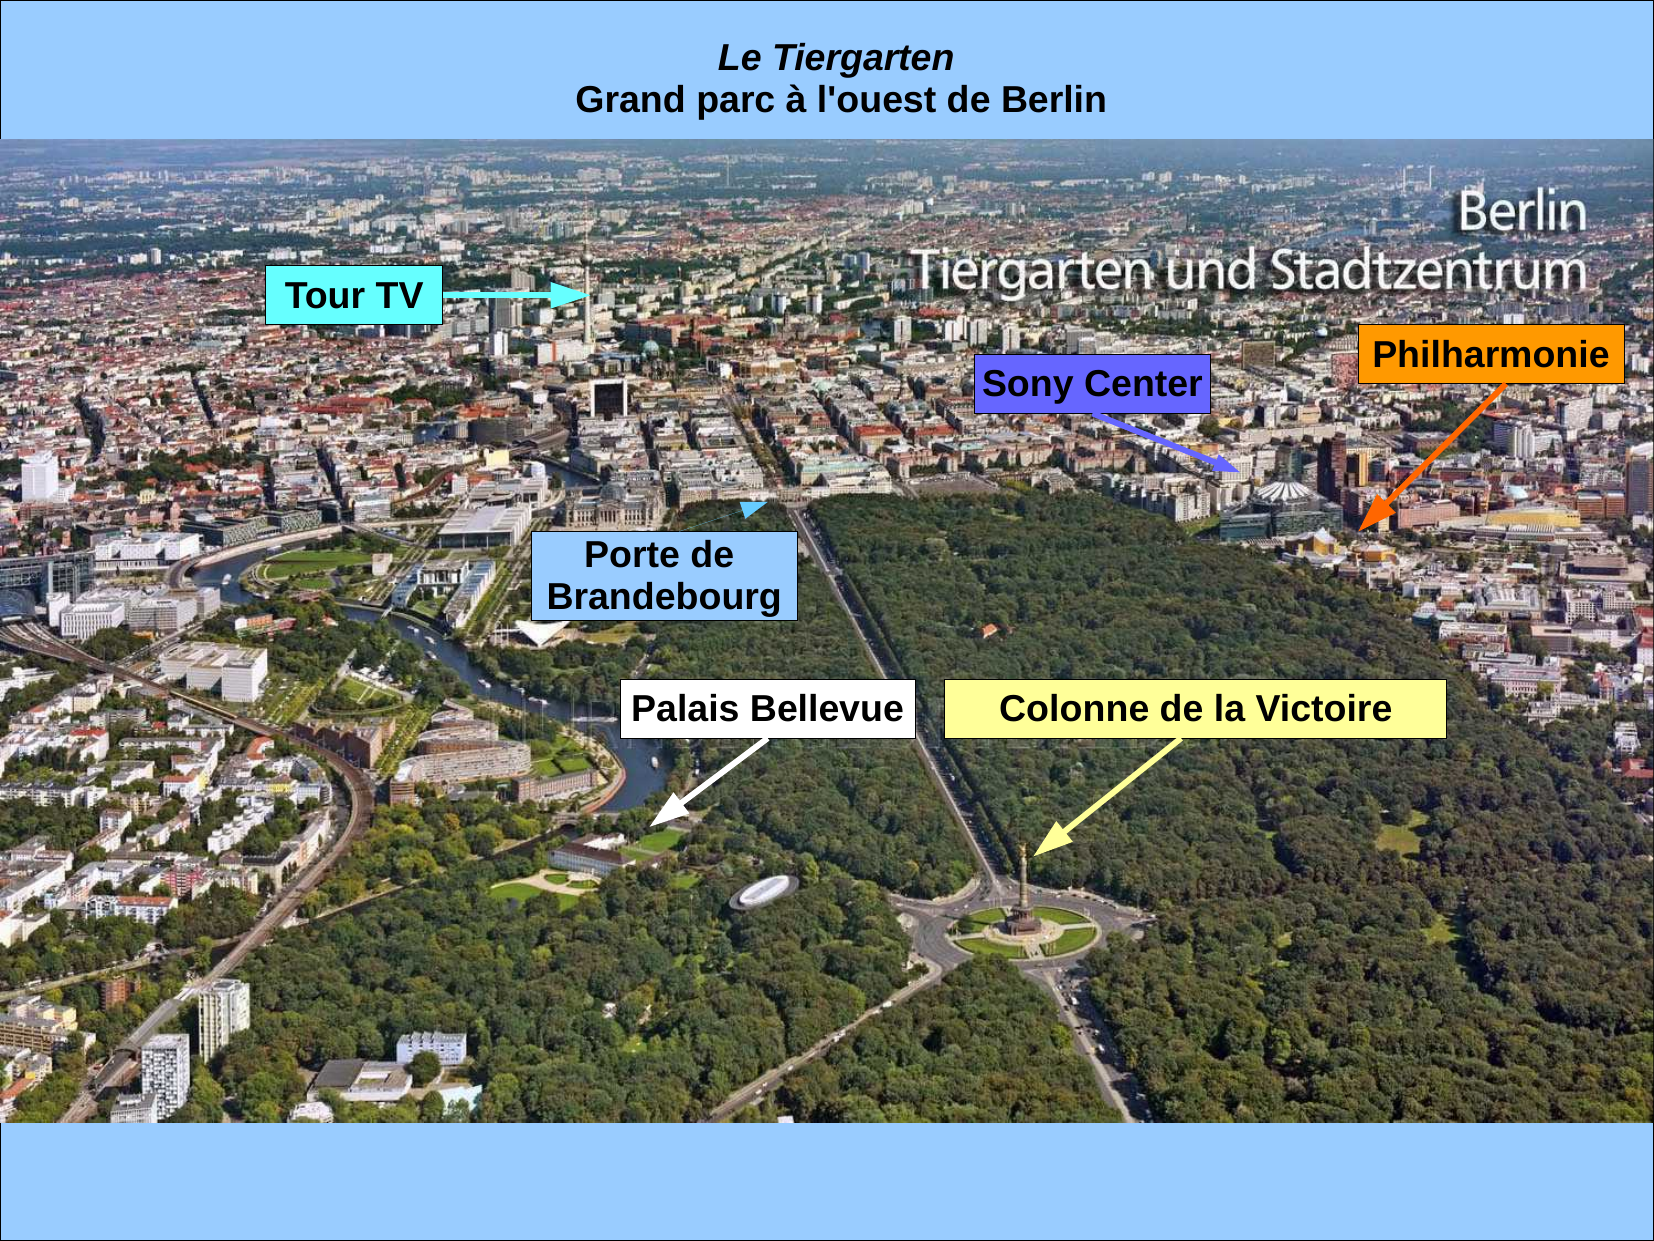

Le Tiergarten
Grand parc à l'ouest de Berlin
Tour TV
Philharmonie
Sony Center
Porte de
Brandebourg
Palais Bellevue
Colonne de la Victoire